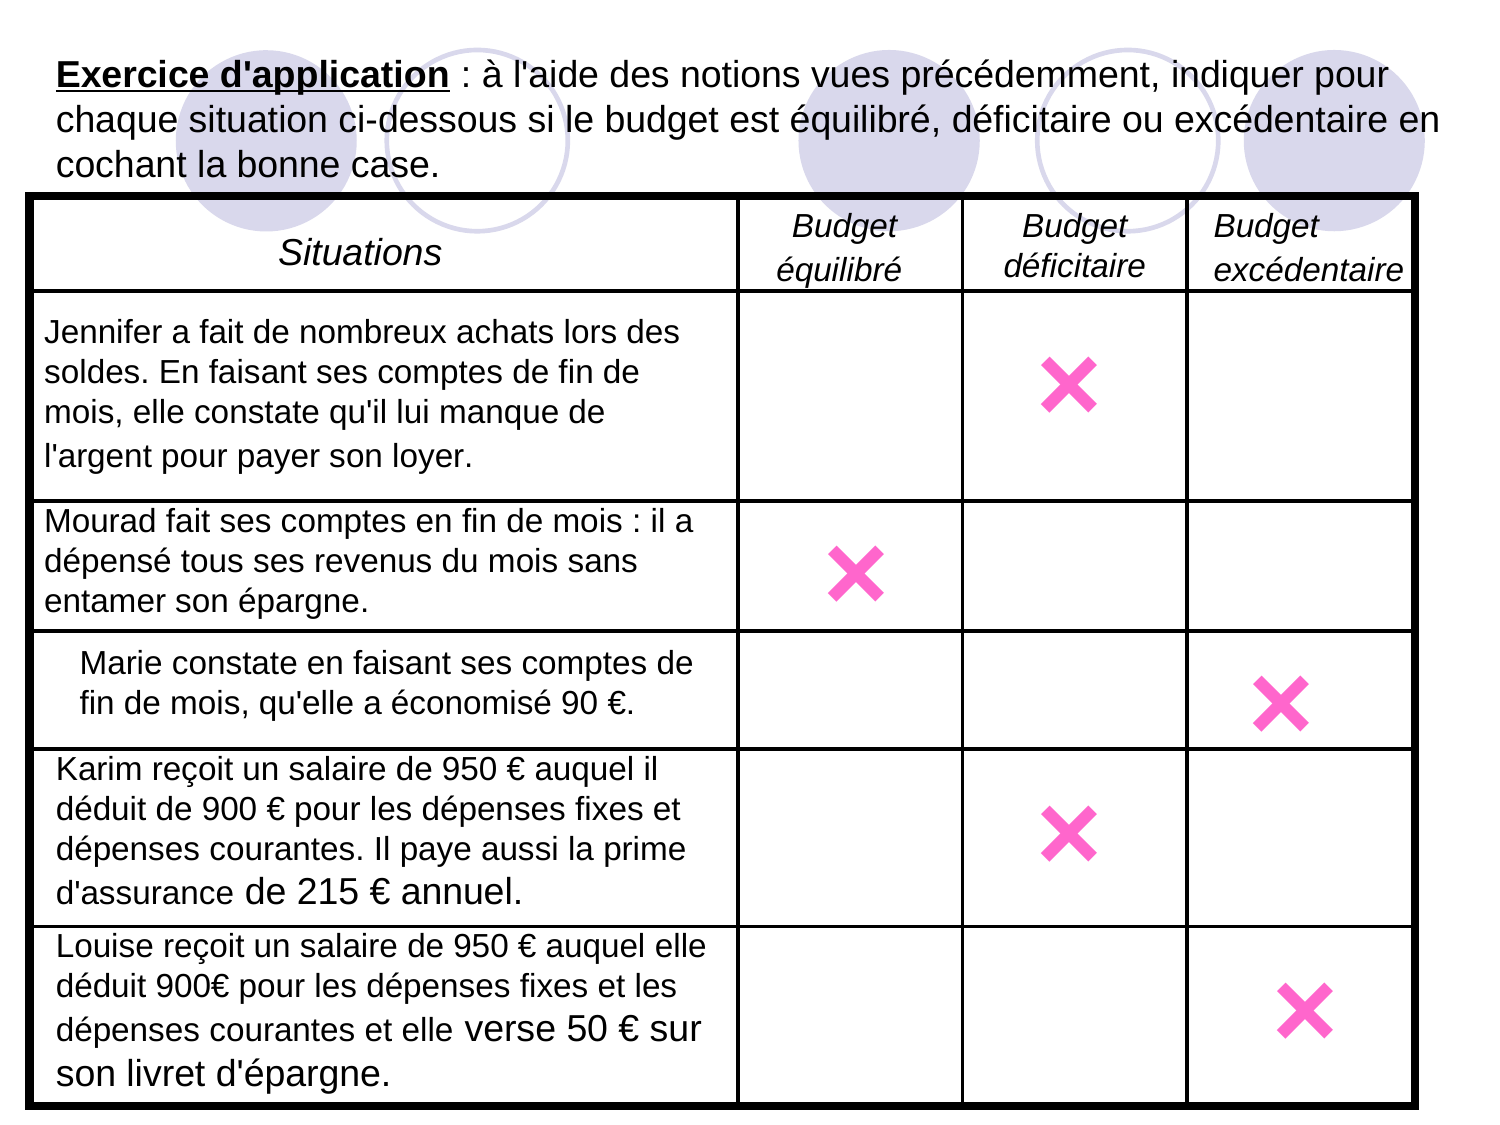

Exercice d'application : à l'aide des notions vues précédemment, indiquer pour chaque situation ci-dessous si le budget est équilibré, déficitaire ou excédentaire en cochant la bonne case.
| | | | |
| --- | --- | --- | --- |
| | | | |
| | | | |
| | | | |
| | | | |
| | | | |
Budget équilibré
Budget déficitaire
Budget excédentaire
Situations
Jennifer a fait de nombreux achats lors des soldes. En faisant ses comptes de fin de mois, elle constate qu'il lui manque de l'argent pour payer son loyer.
×
Mourad fait ses comptes en fin de mois : il a dépensé tous ses revenus du mois sans entamer son épargne.
×
×
Marie constate en faisant ses comptes de fin de mois, qu'elle a économisé 90 €.
Karim reçoit un salaire de 950 € auquel il déduit de 900 € pour les dépenses fixes et dépenses courantes. Il paye aussi la prime d'assurance de 215 € annuel.
×
Louise reçoit un salaire de 950 € auquel elle déduit 900€ pour les dépenses fixes et les dépenses courantes et elle verse 50 € sur son livret d'épargne.
×